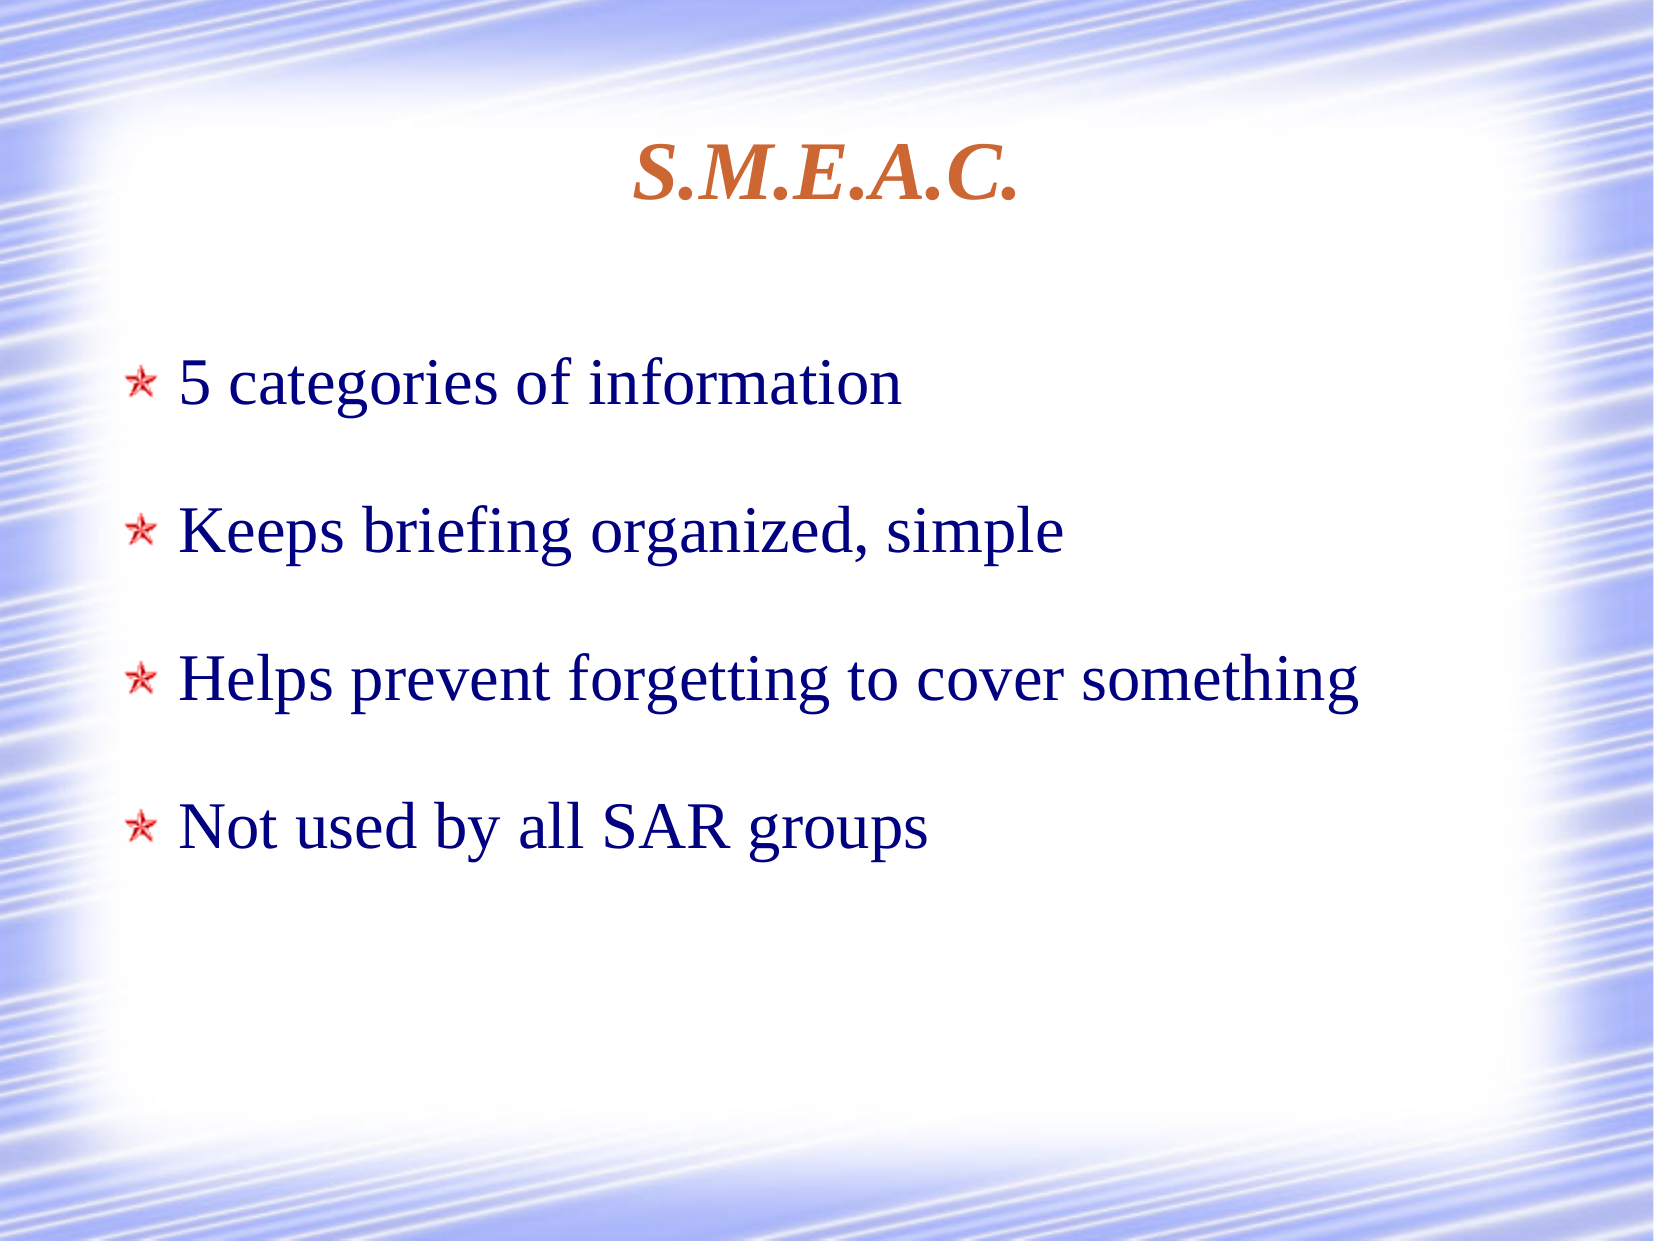

# S.M.E.A.C.
 5 categories of information
 Keeps briefing organized, simple
 Helps prevent forgetting to cover something
 Not used by all SAR groups